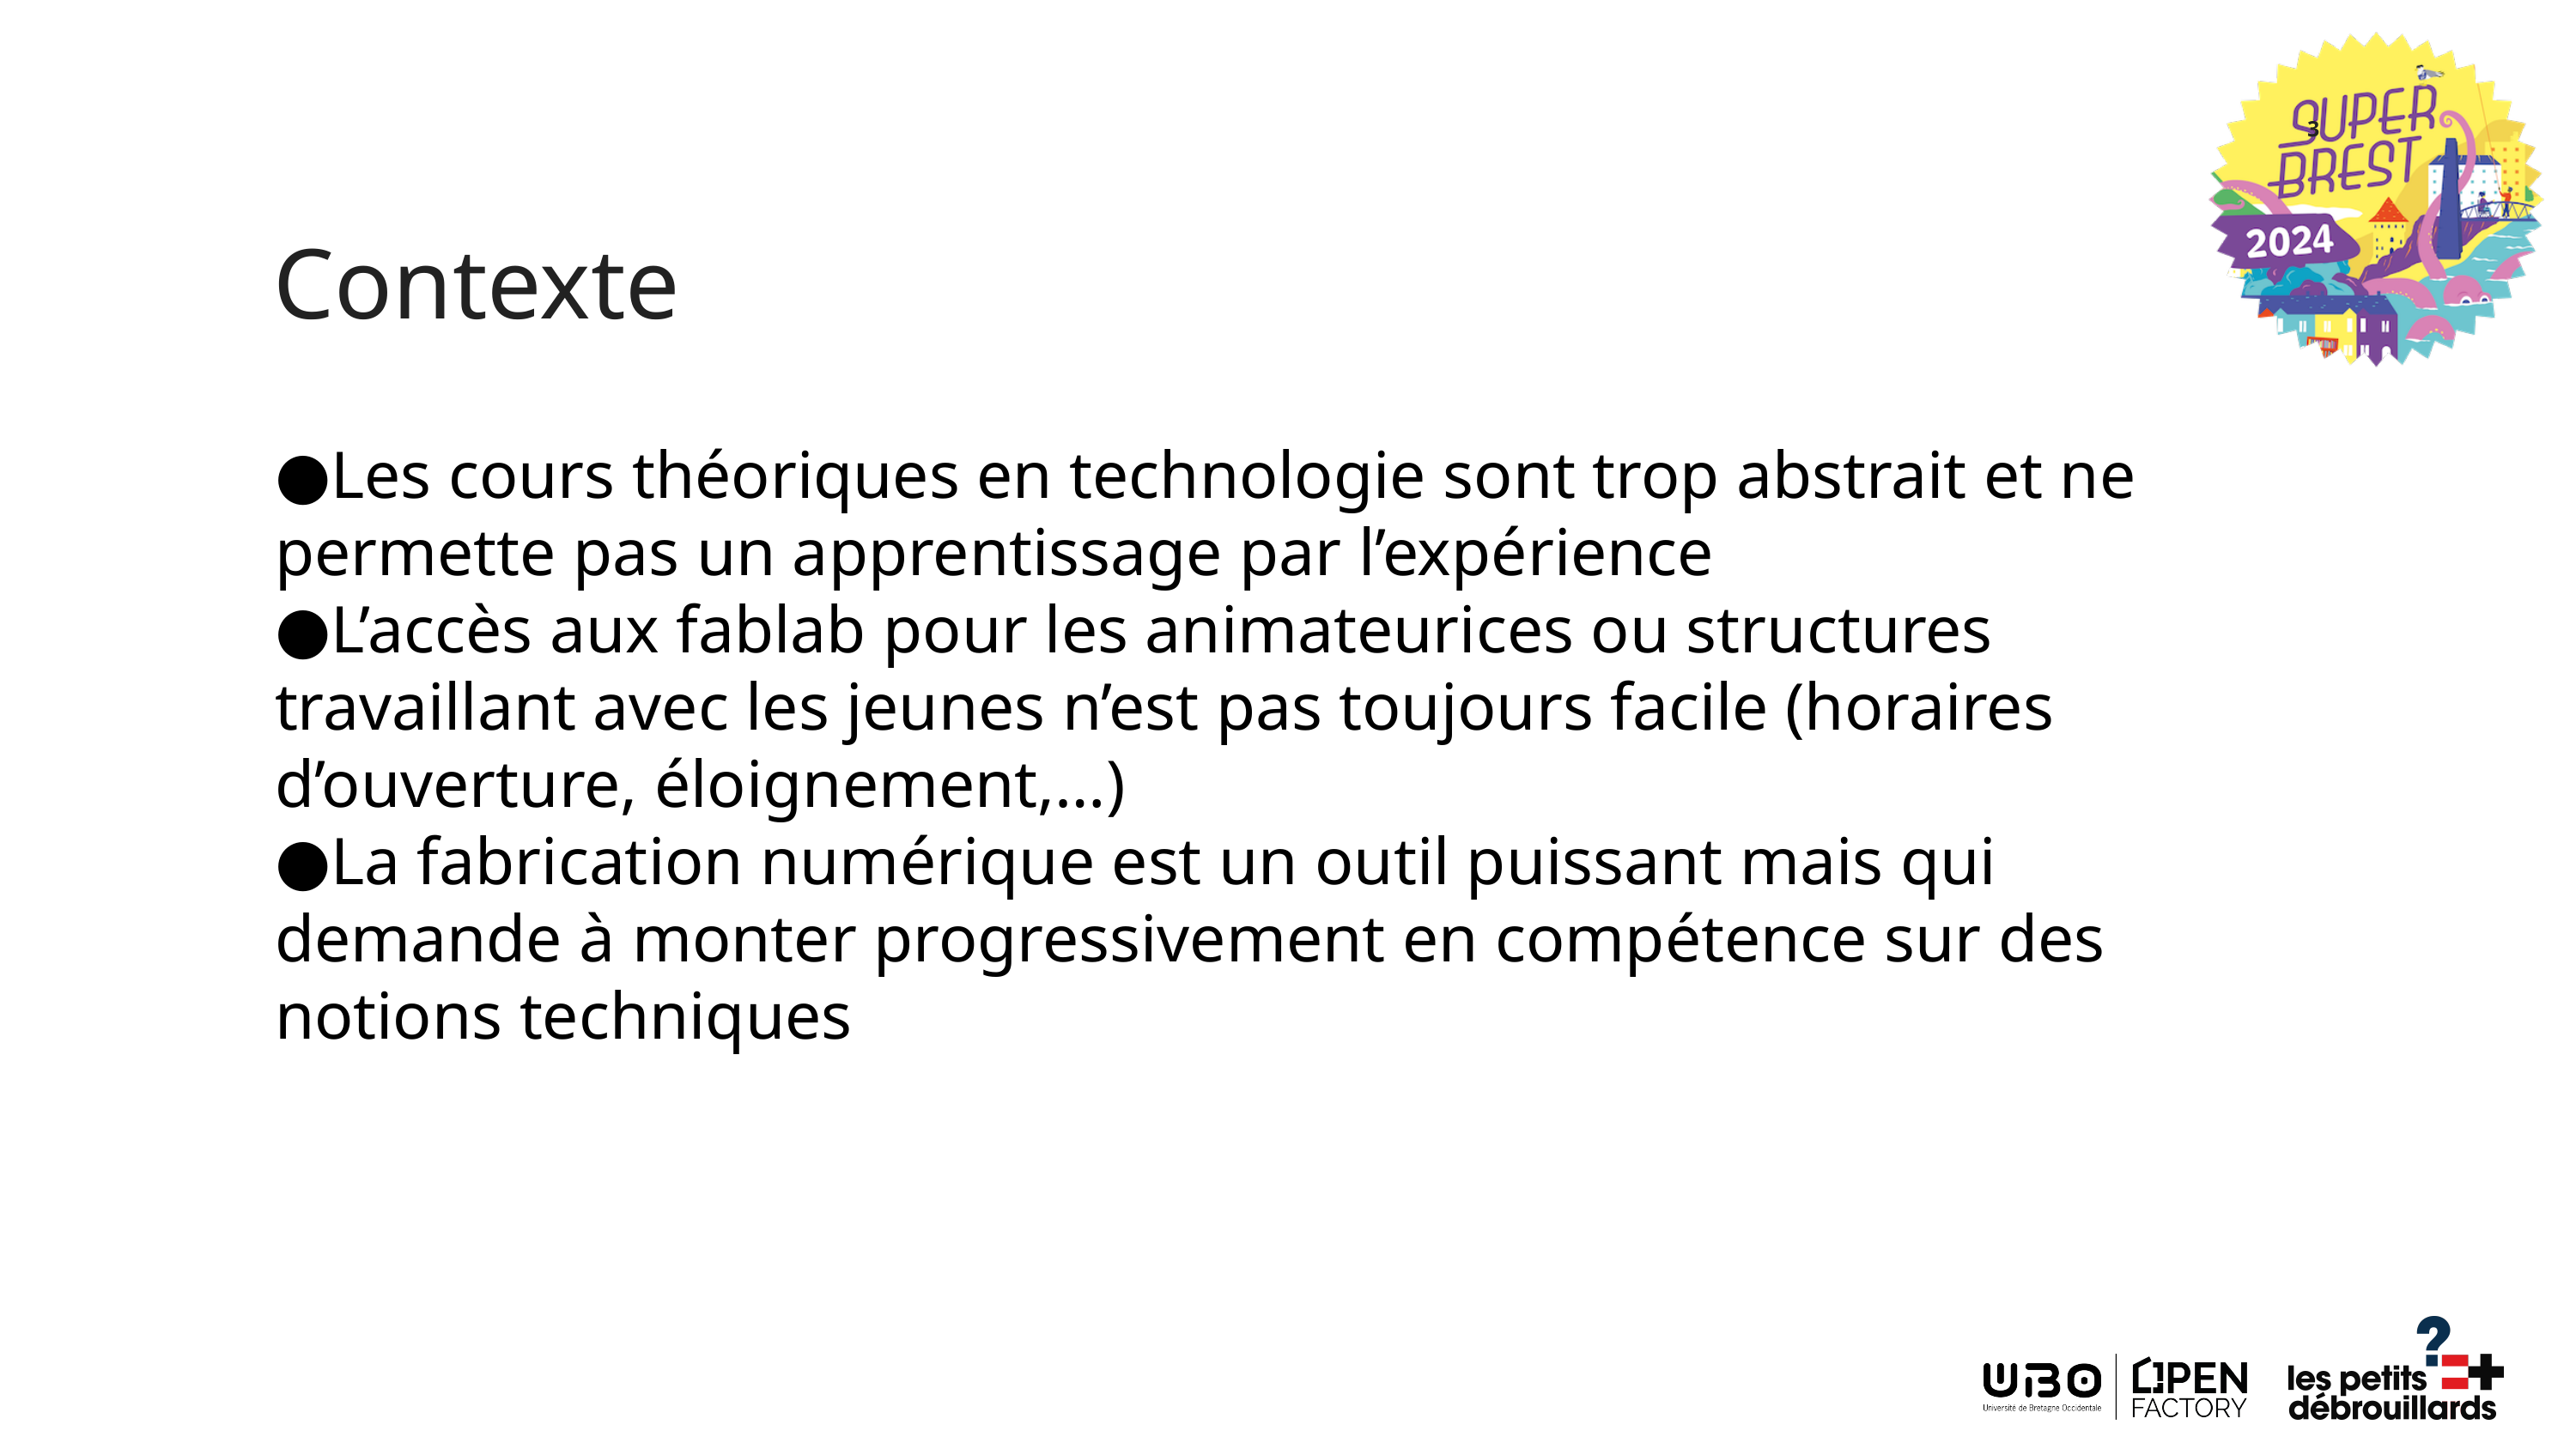

# Contexte
Les cours théoriques en technologie sont trop abstrait et ne permette pas un apprentissage par l’expérience
L’accès aux fablab pour les animateurices ou structures travaillant avec les jeunes n’est pas toujours facile (horaires d’ouverture, éloignement,…)
La fabrication numérique est un outil puissant mais qui demande à monter progressivement en compétence sur des notions techniques